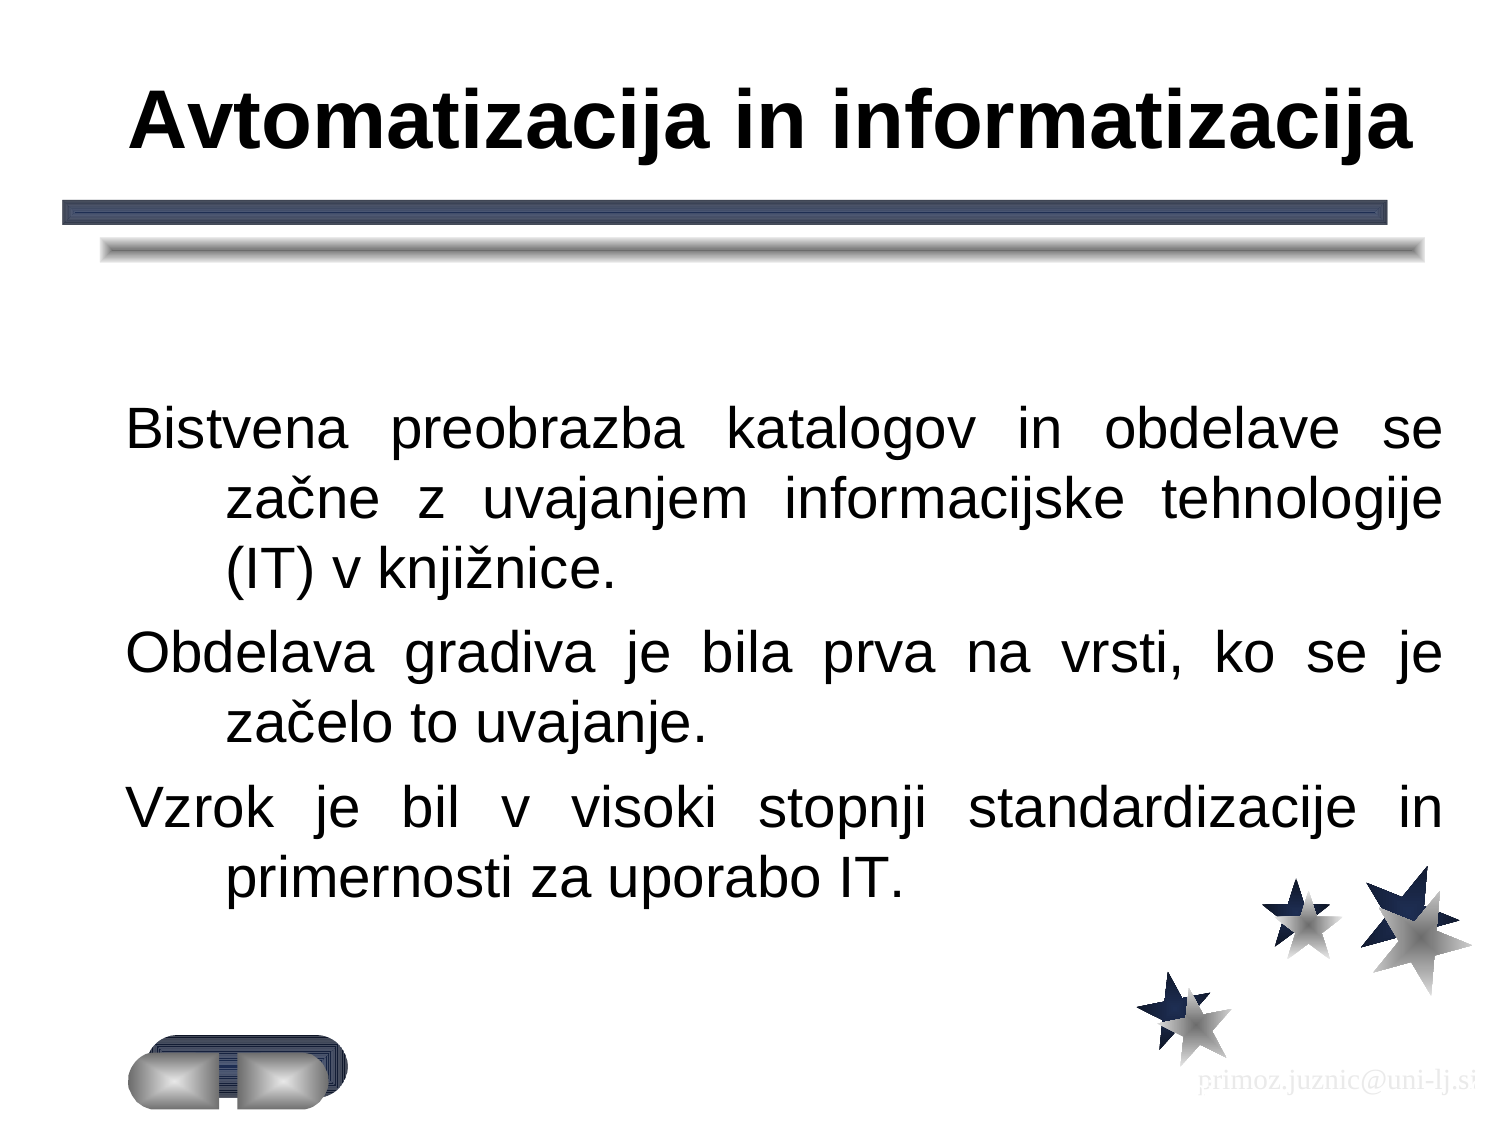

# Avtomatizacija in informatizacija
Bistvena preobrazba katalogov in obdelave se začne z uvajanjem informacijske tehnologije (IT) v knjižnice.
Obdelava gradiva je bila prva na vrsti, ko se je začelo to uvajanje.
Vzrok je bil v visoki stopnji standardizacije in primernosti za uporabo IT.
Primoz Juznic, BINK, FF, Univerza v Ljubljani